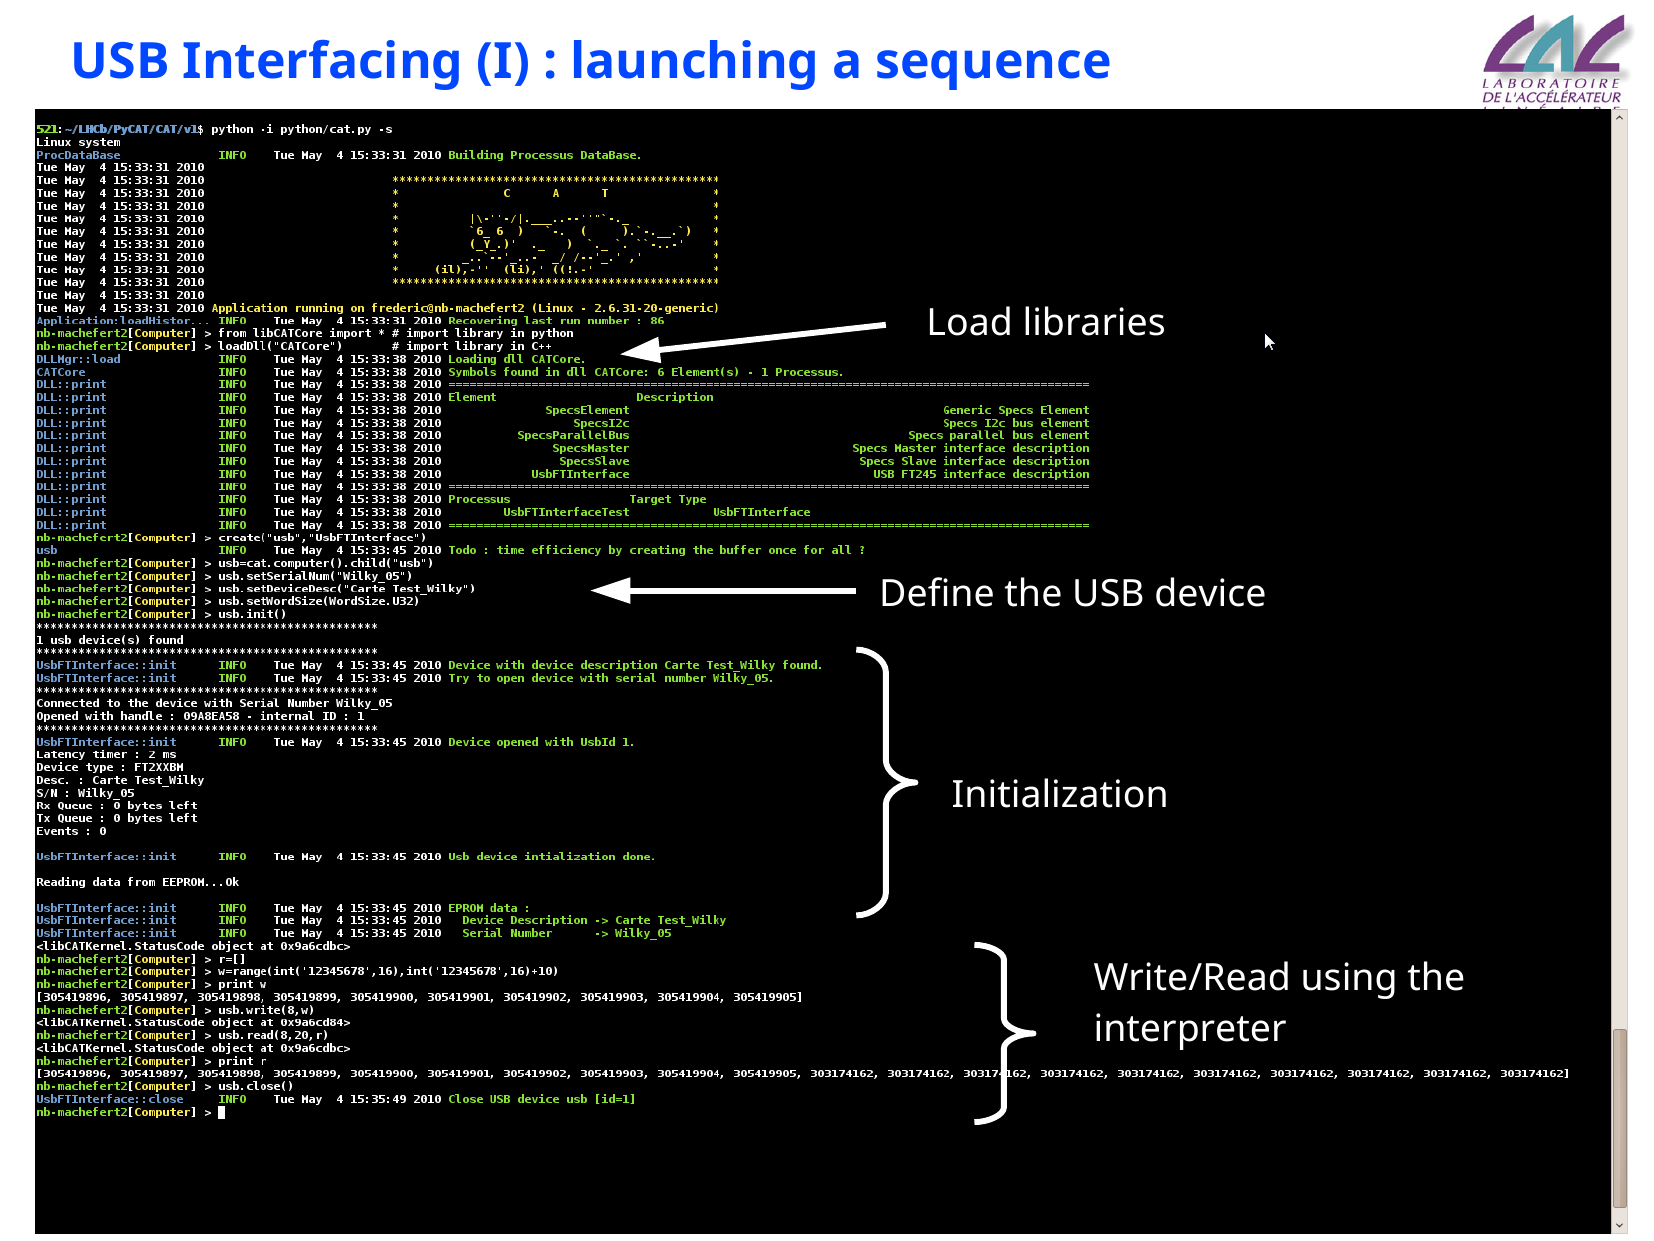

# USB Interfacing (I) : launching a sequence
Load libraries
Define the USB device
Initialization
Write/Read using the
interpreter
Calorimeter : Commissioning Meeting